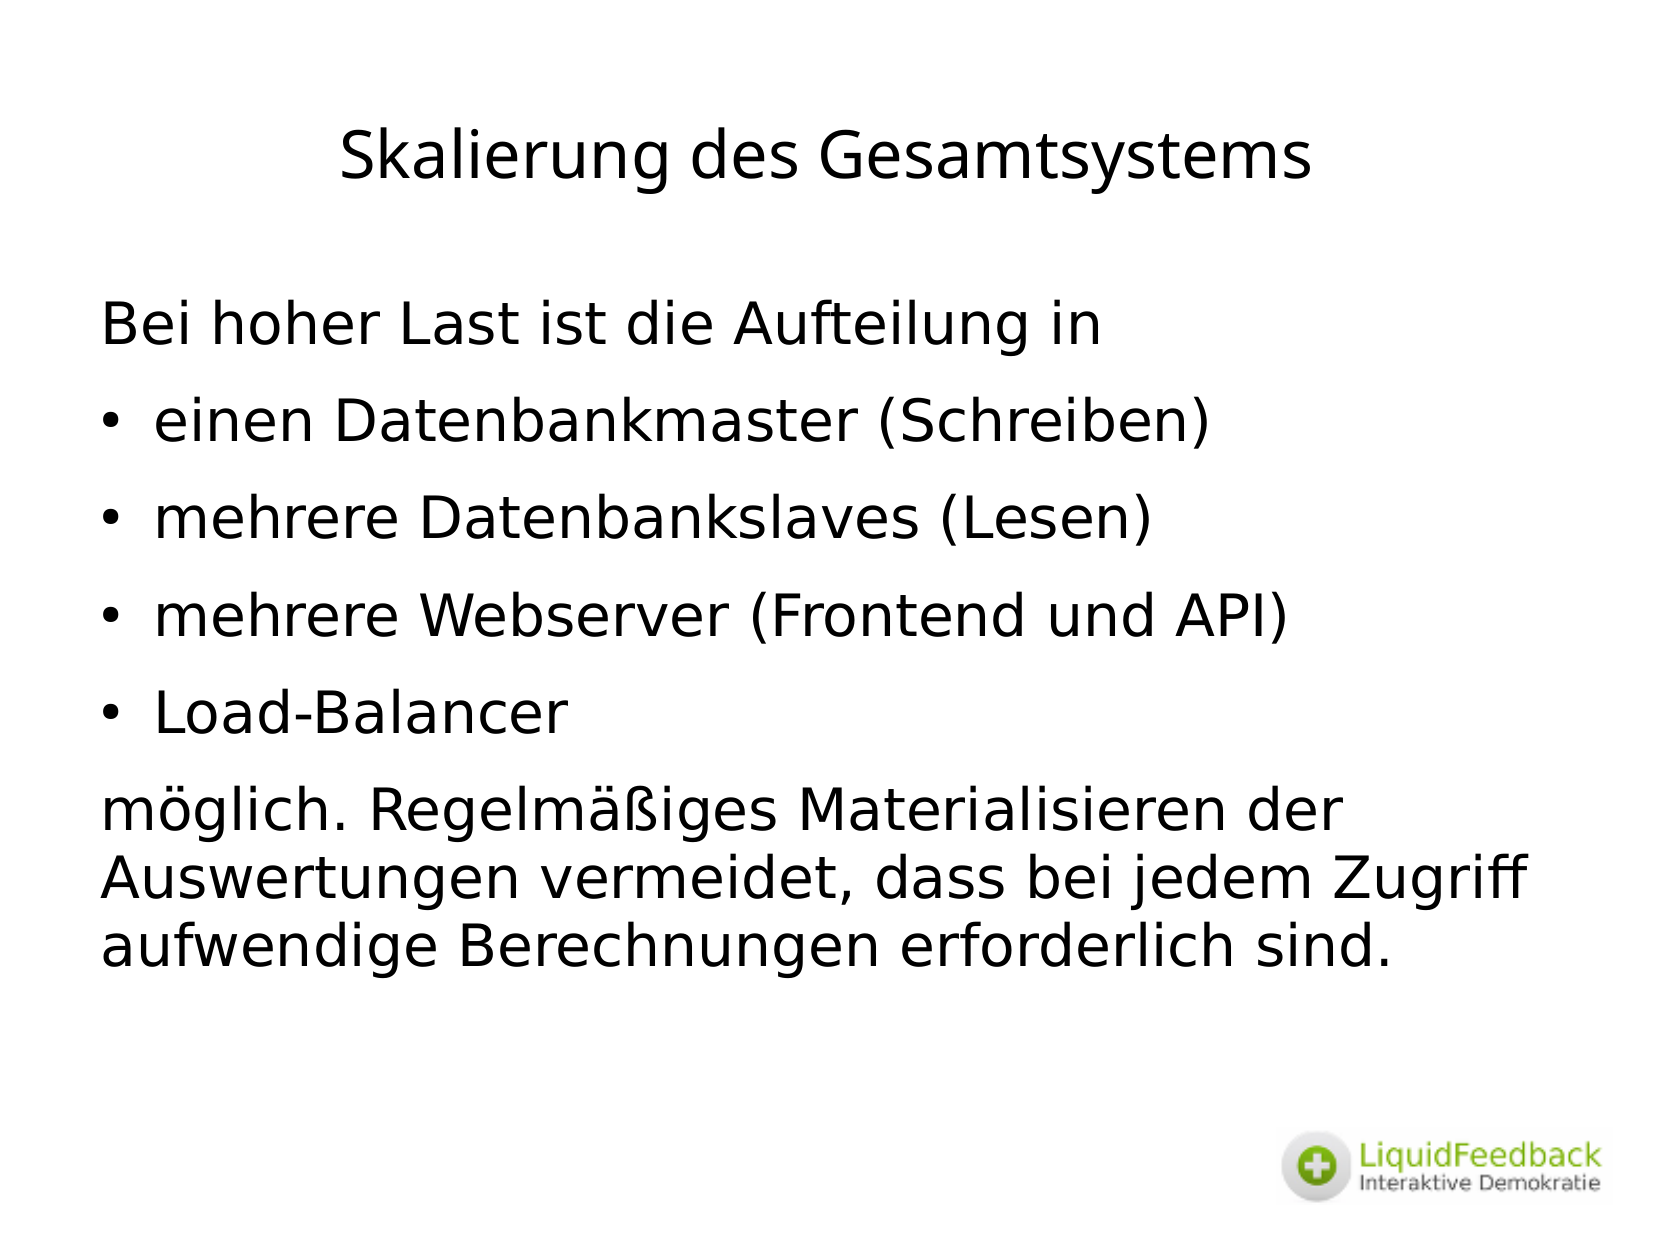

# Skalierung des Gesamtsystems
Bei hoher Last ist die Aufteilung in
einen Datenbankmaster (Schreiben)
mehrere Datenbankslaves (Lesen)
mehrere Webserver (Frontend und API)
Load-Balancer
möglich. Regelmäßiges Materialisieren der Auswertungen vermeidet, dass bei jedem Zugriff aufwendige Berechnungen erforderlich sind.